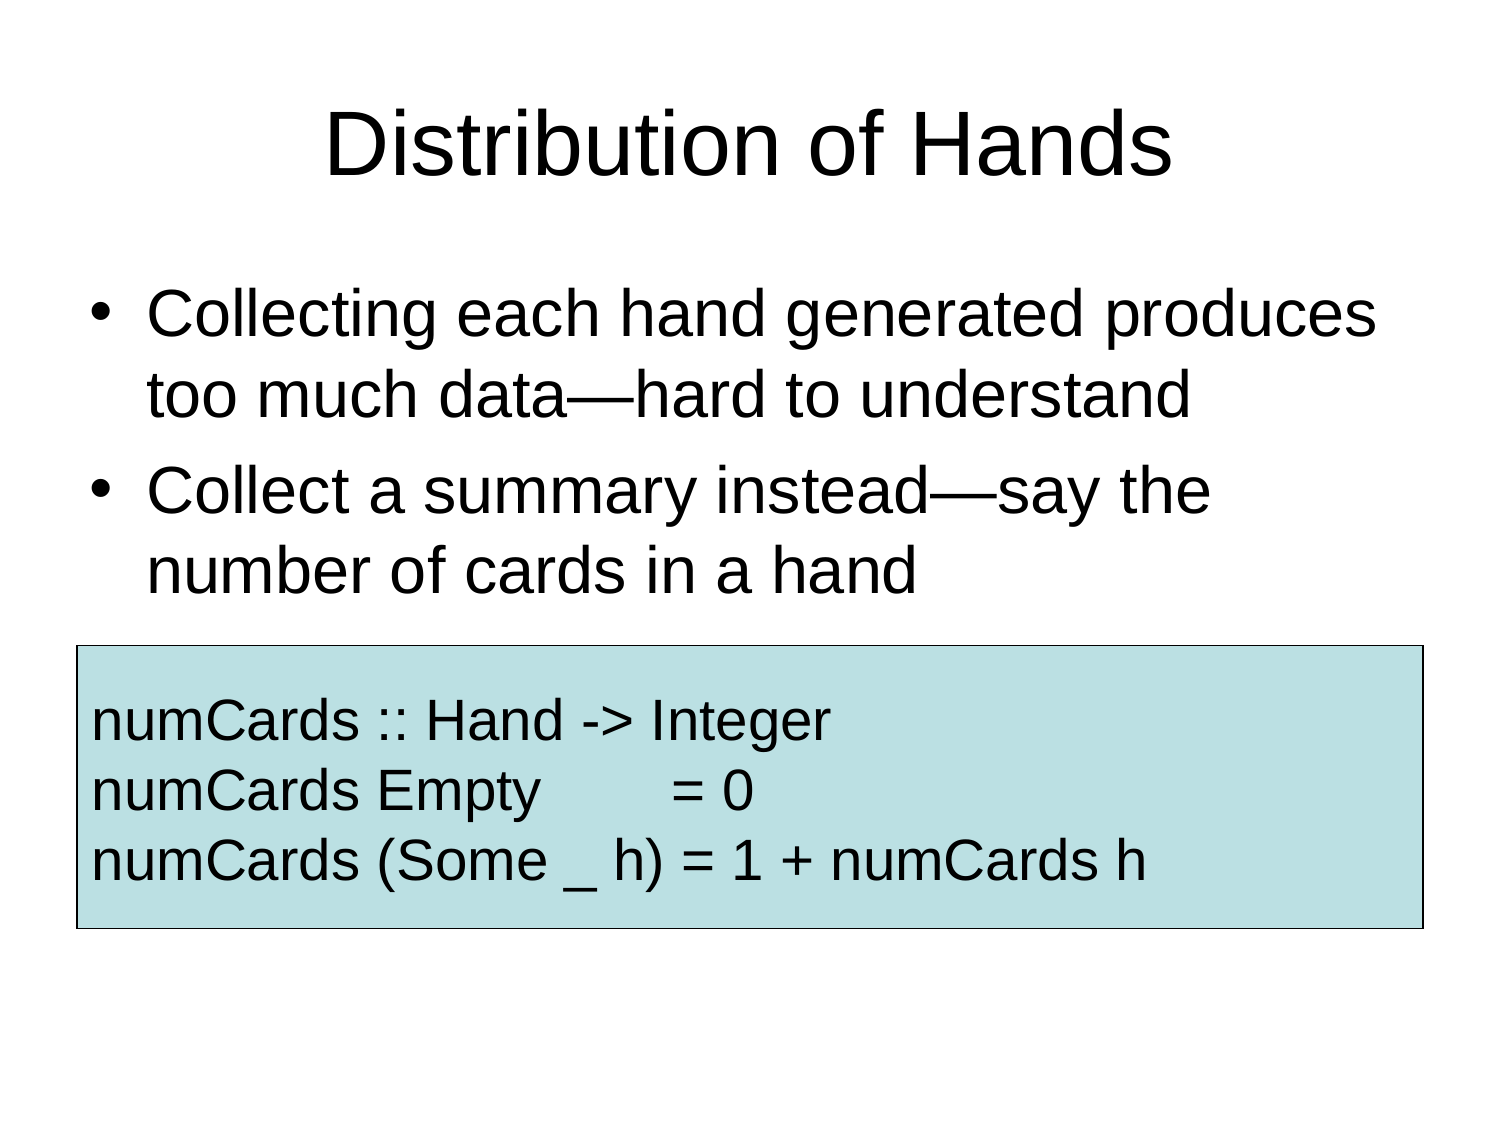

# Distribution of Hands
Collecting each hand generated produces too much data—hard to understand
Collect a summary instead—say the number of cards in a hand
numCards :: Hand -> Integer
numCards Empty = 0
numCards (Some _ h) = 1 + numCards h